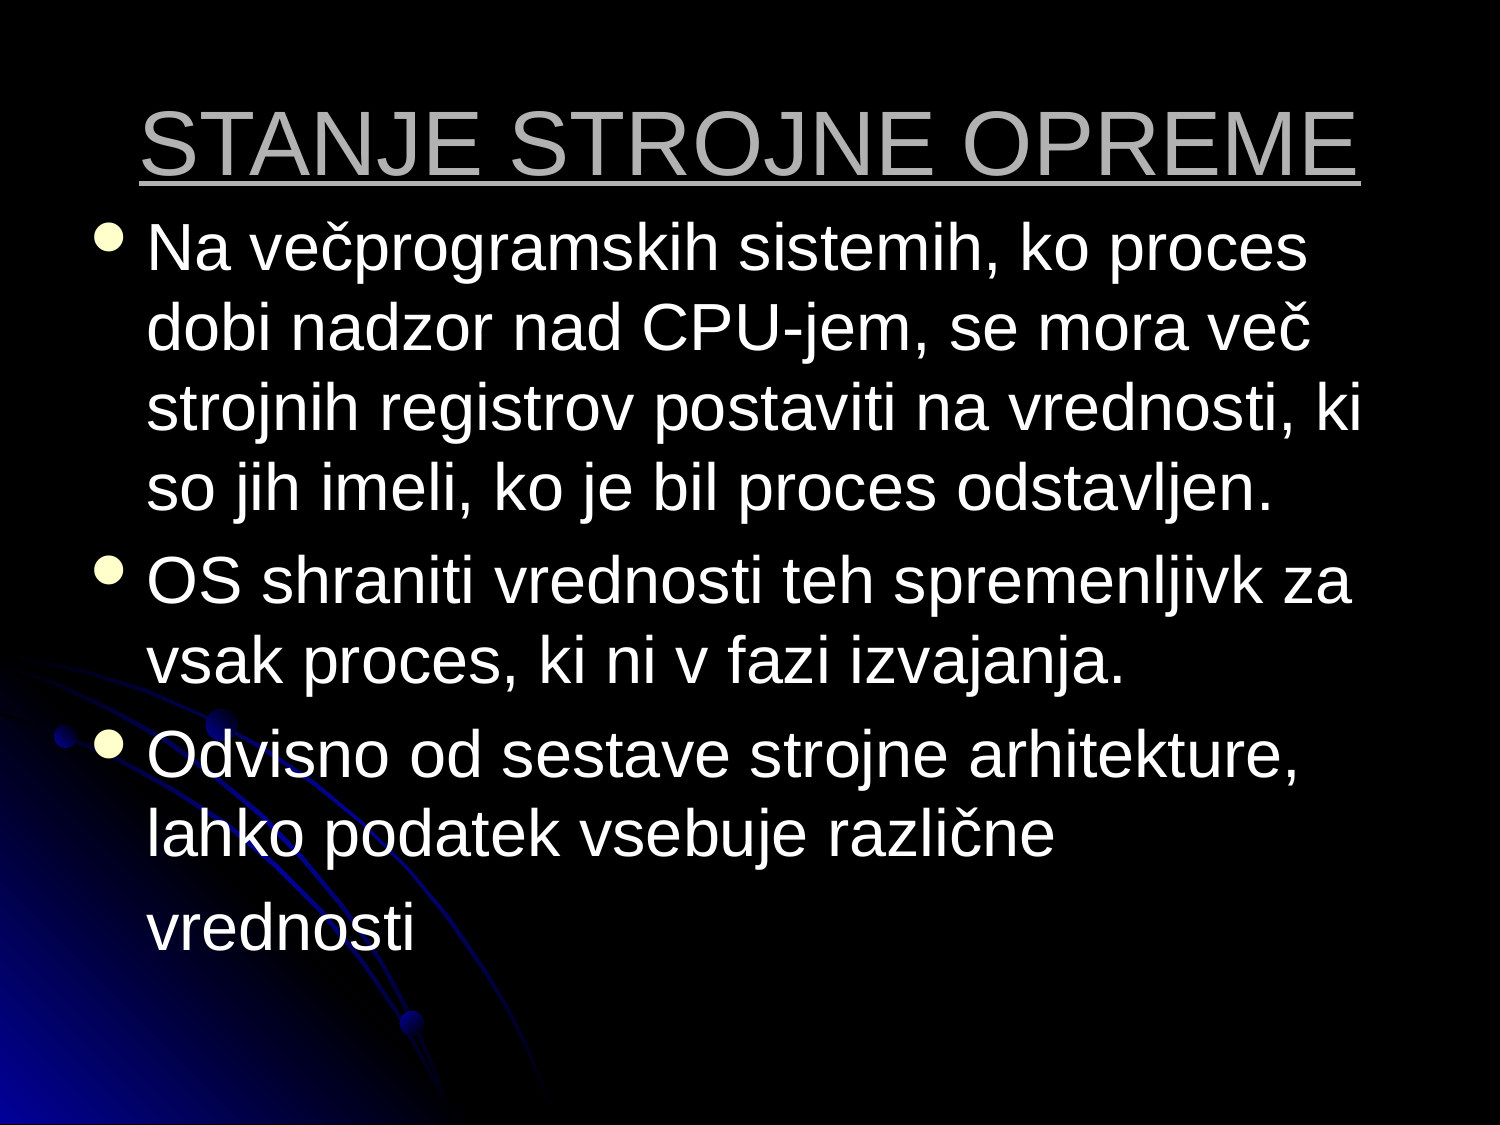

# STANJE STROJNE OPREME
Na večprogramskih sistemih, ko proces dobi nadzor nad CPU-jem, se mora več strojnih registrov postaviti na vrednosti, ki so jih imeli, ko je bil proces odstavljen.
OS shraniti vrednosti teh spremenljivk za vsak proces, ki ni v fazi izvajanja.
Odvisno od sestave strojne arhitekture, lahko podatek vsebuje različne
	vrednosti